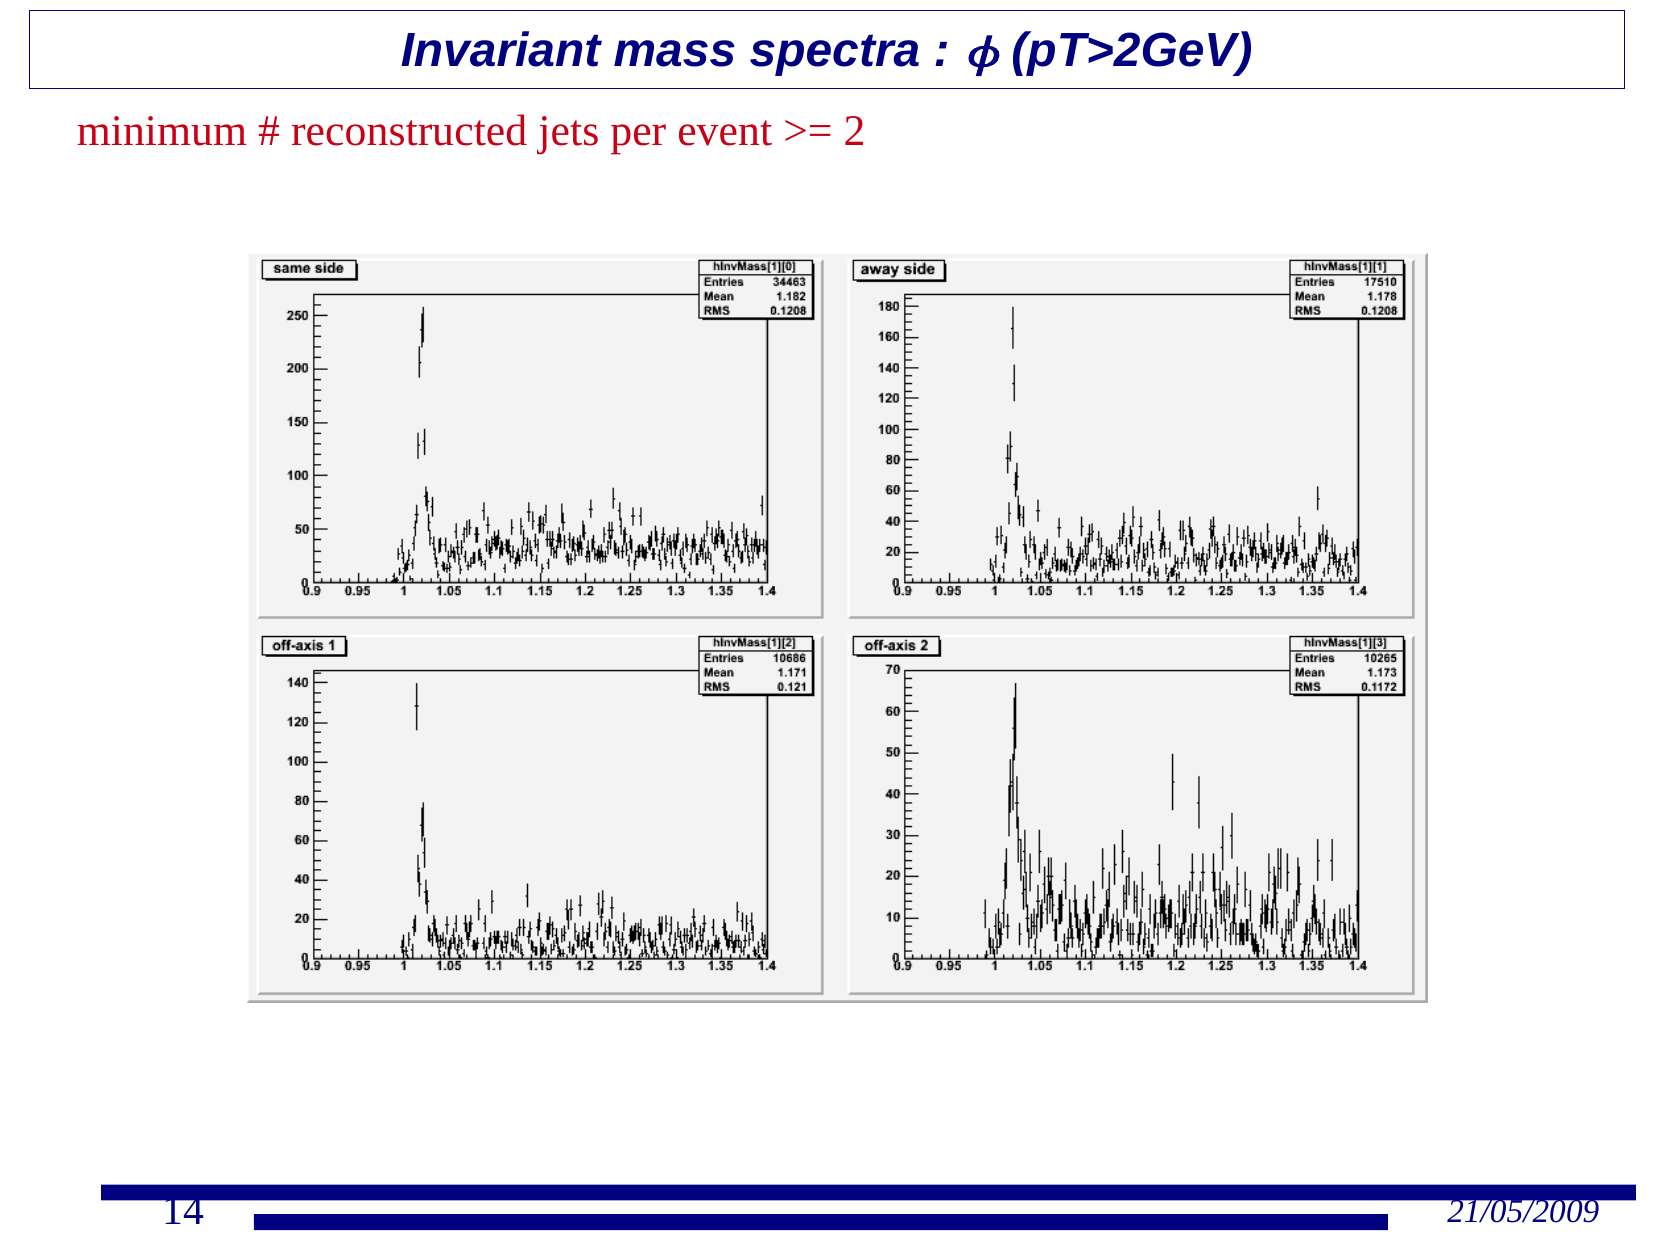

# Invariant mass spectra :  (pT>2GeV)
minimum # reconstructed jets per event >= 2
14